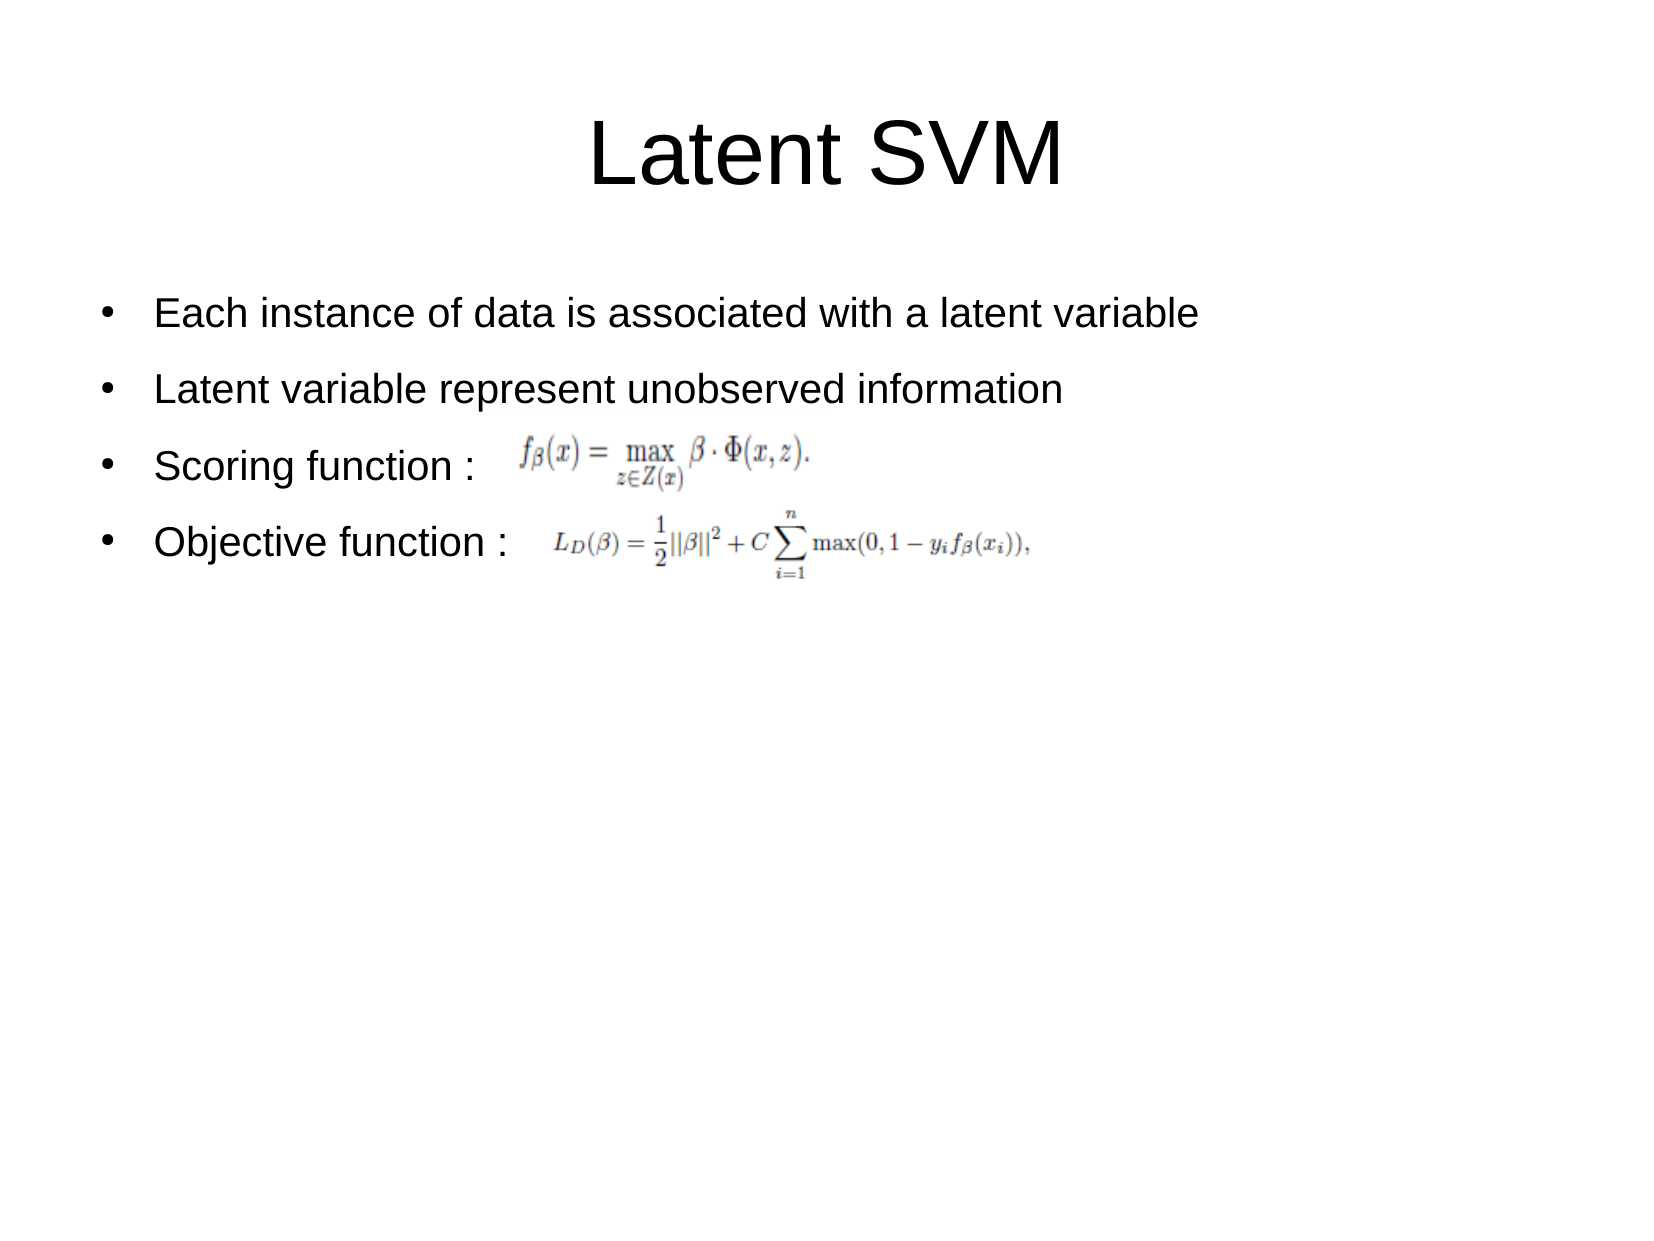

# Latent SVM
Each instance of data is associated with a latent variable
Latent variable represent unobserved information
Scoring function :
Objective function :